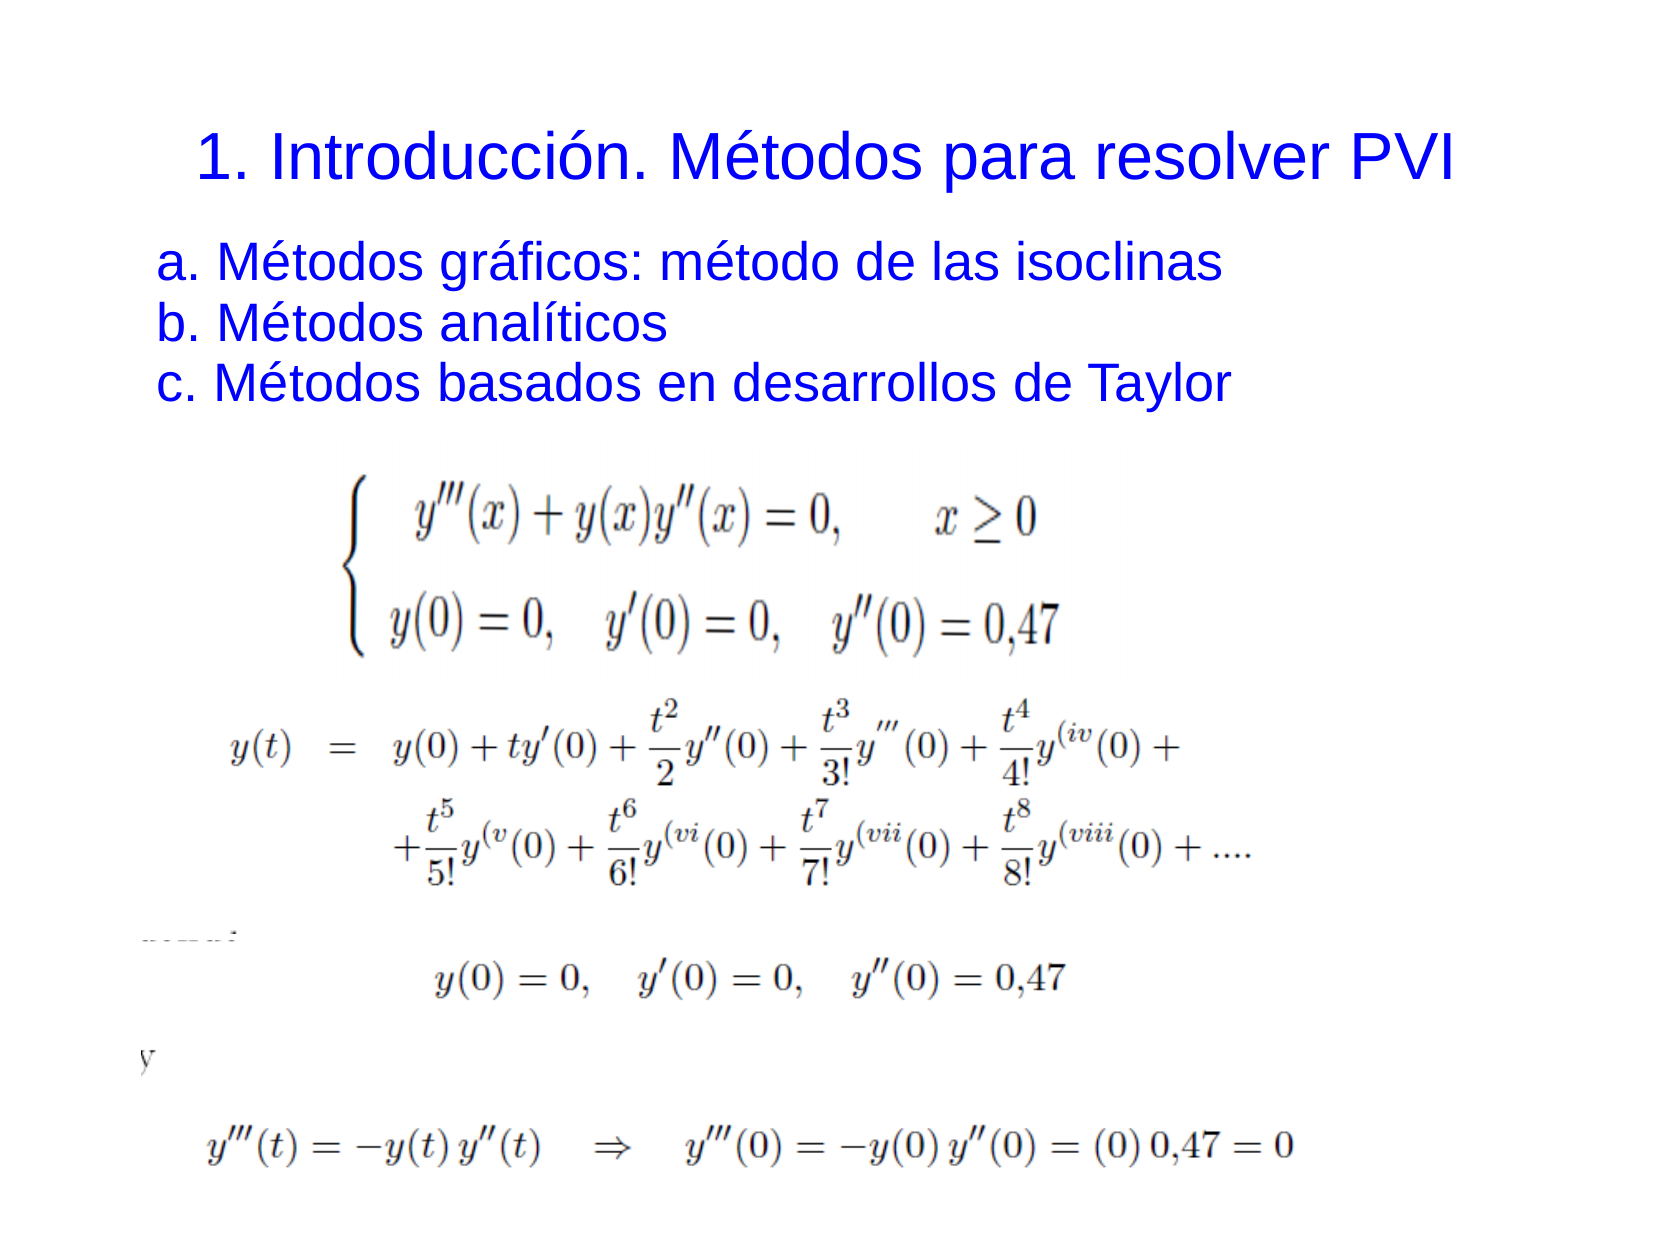

# 1. Introducción. Métodos para resolver PVI
a. Métodos gráficos: método de las isoclinas
b. Métodos analíticos
c. Métodos basados en desarrollos de Taylor